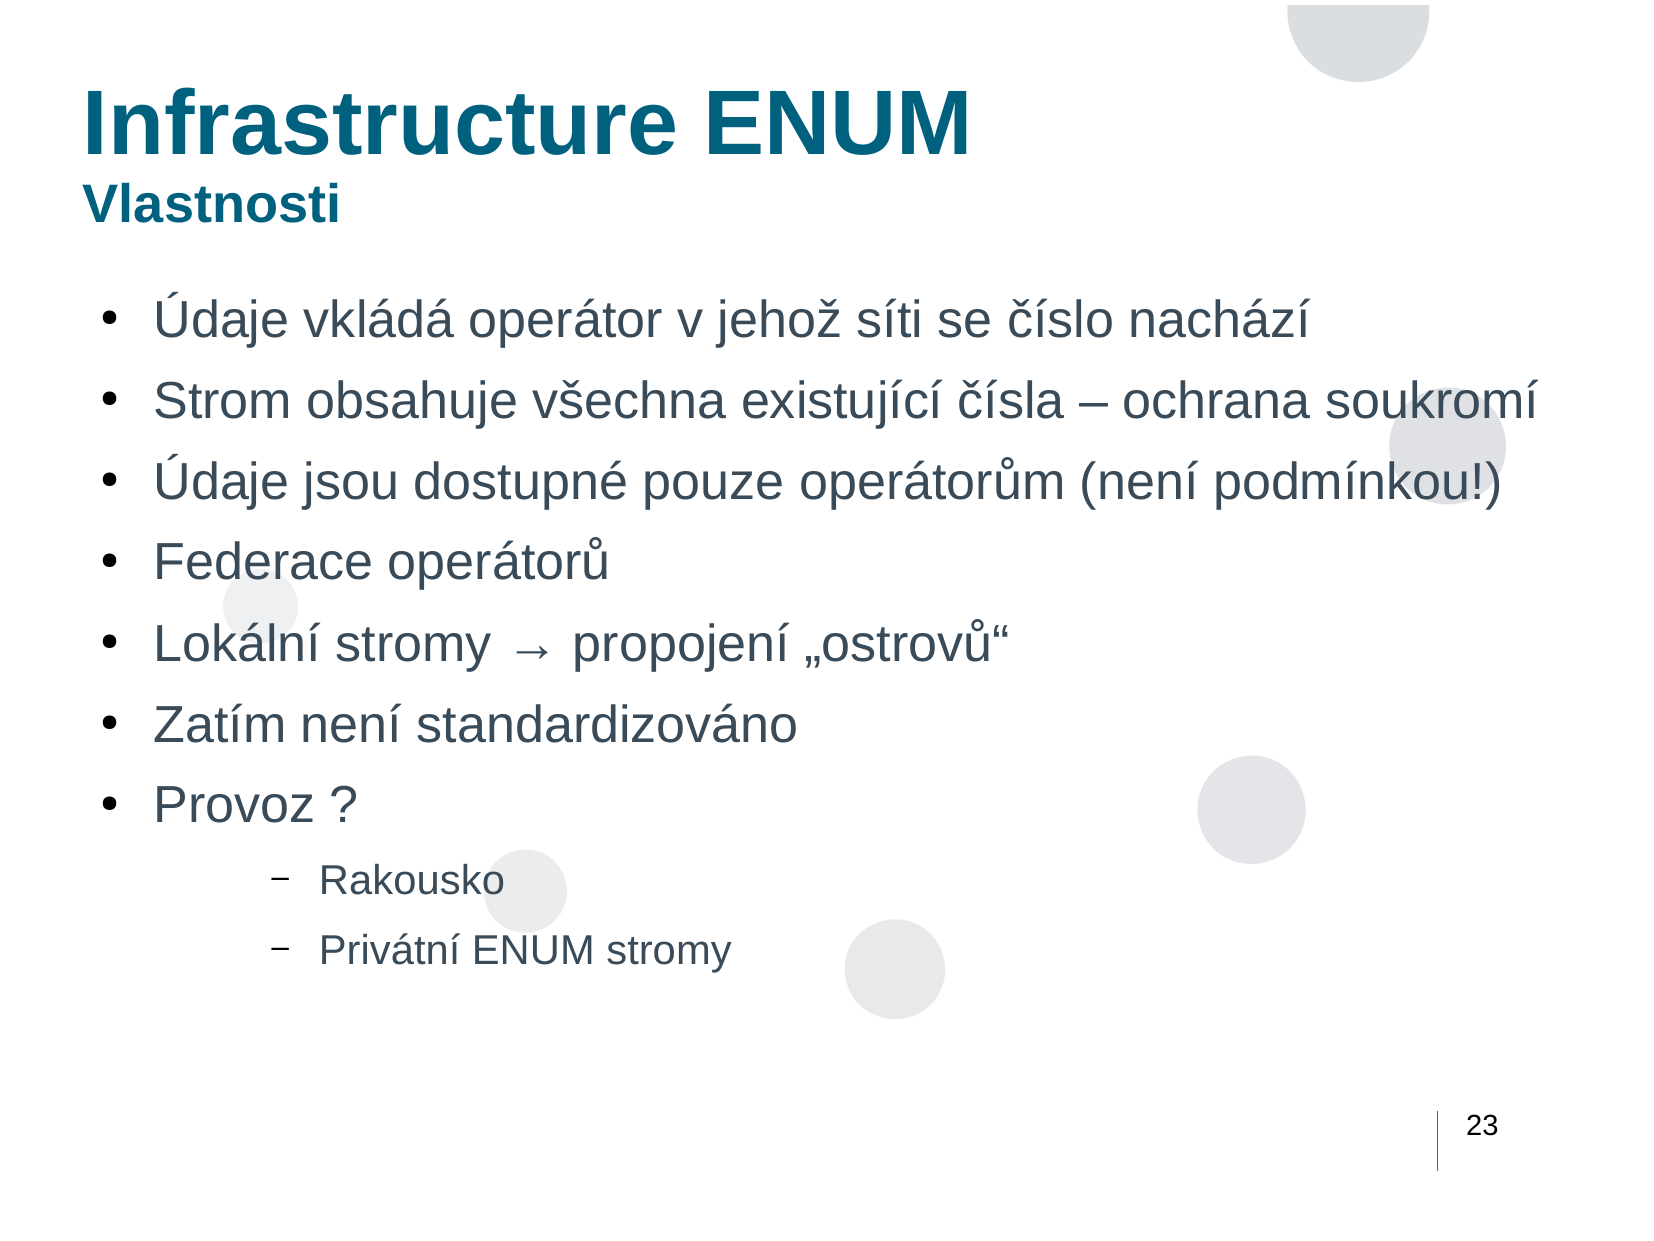

# Infrastructure ENUM Vlastnosti
Údaje vkládá operátor v jehož síti se číslo nachází
Strom obsahuje všechna existující čísla – ochrana soukromí
Údaje jsou dostupné pouze operátorům (není podmínkou!)
Federace operátorů
Lokální stromy → propojení „ostrovů“
Zatím není standardizováno
Provoz ?
Rakousko
Privátní ENUM stromy